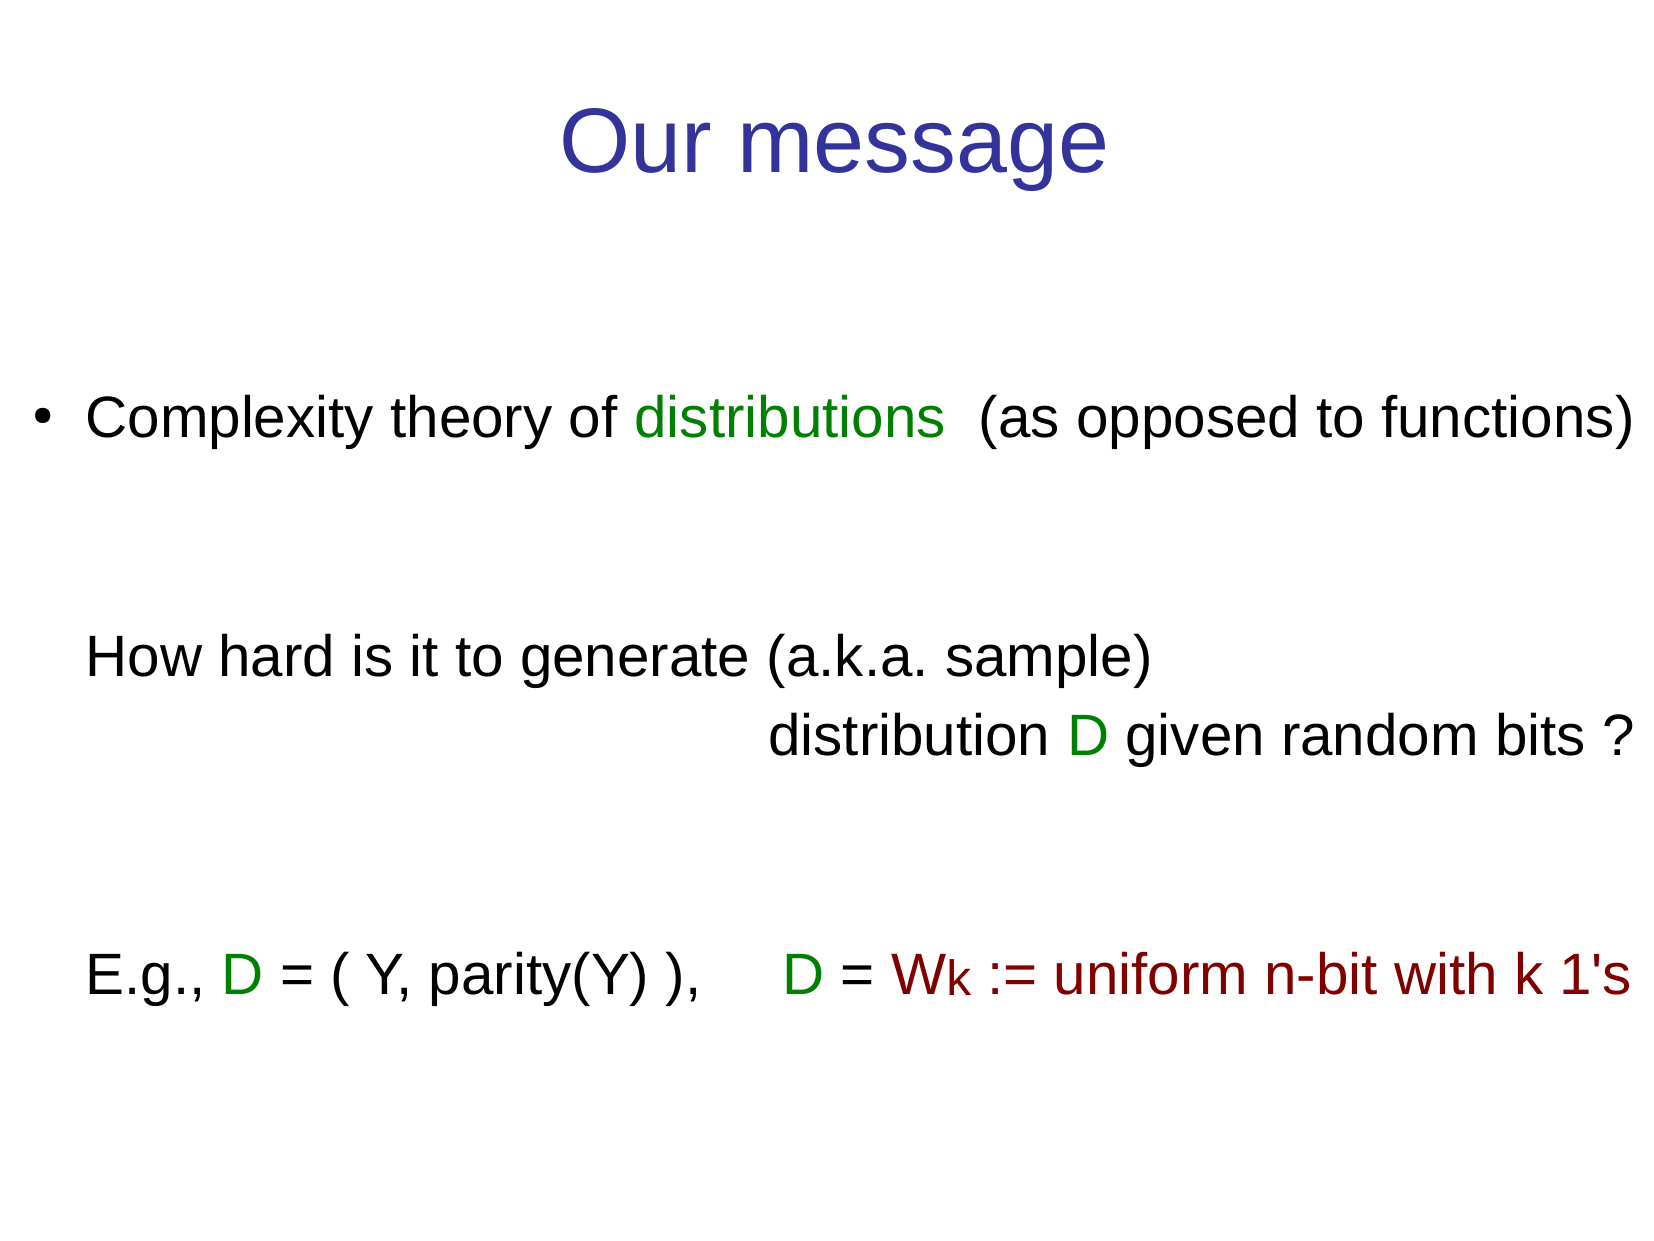

Our message
# Complexity theory of distributions (as opposed to functions)
How hard is it to generate (a.k.a. sample)
 distribution D given random bits ?
E.g., D = ( Y, parity(Y) ), D = Wk := uniform n-bit with k 1's